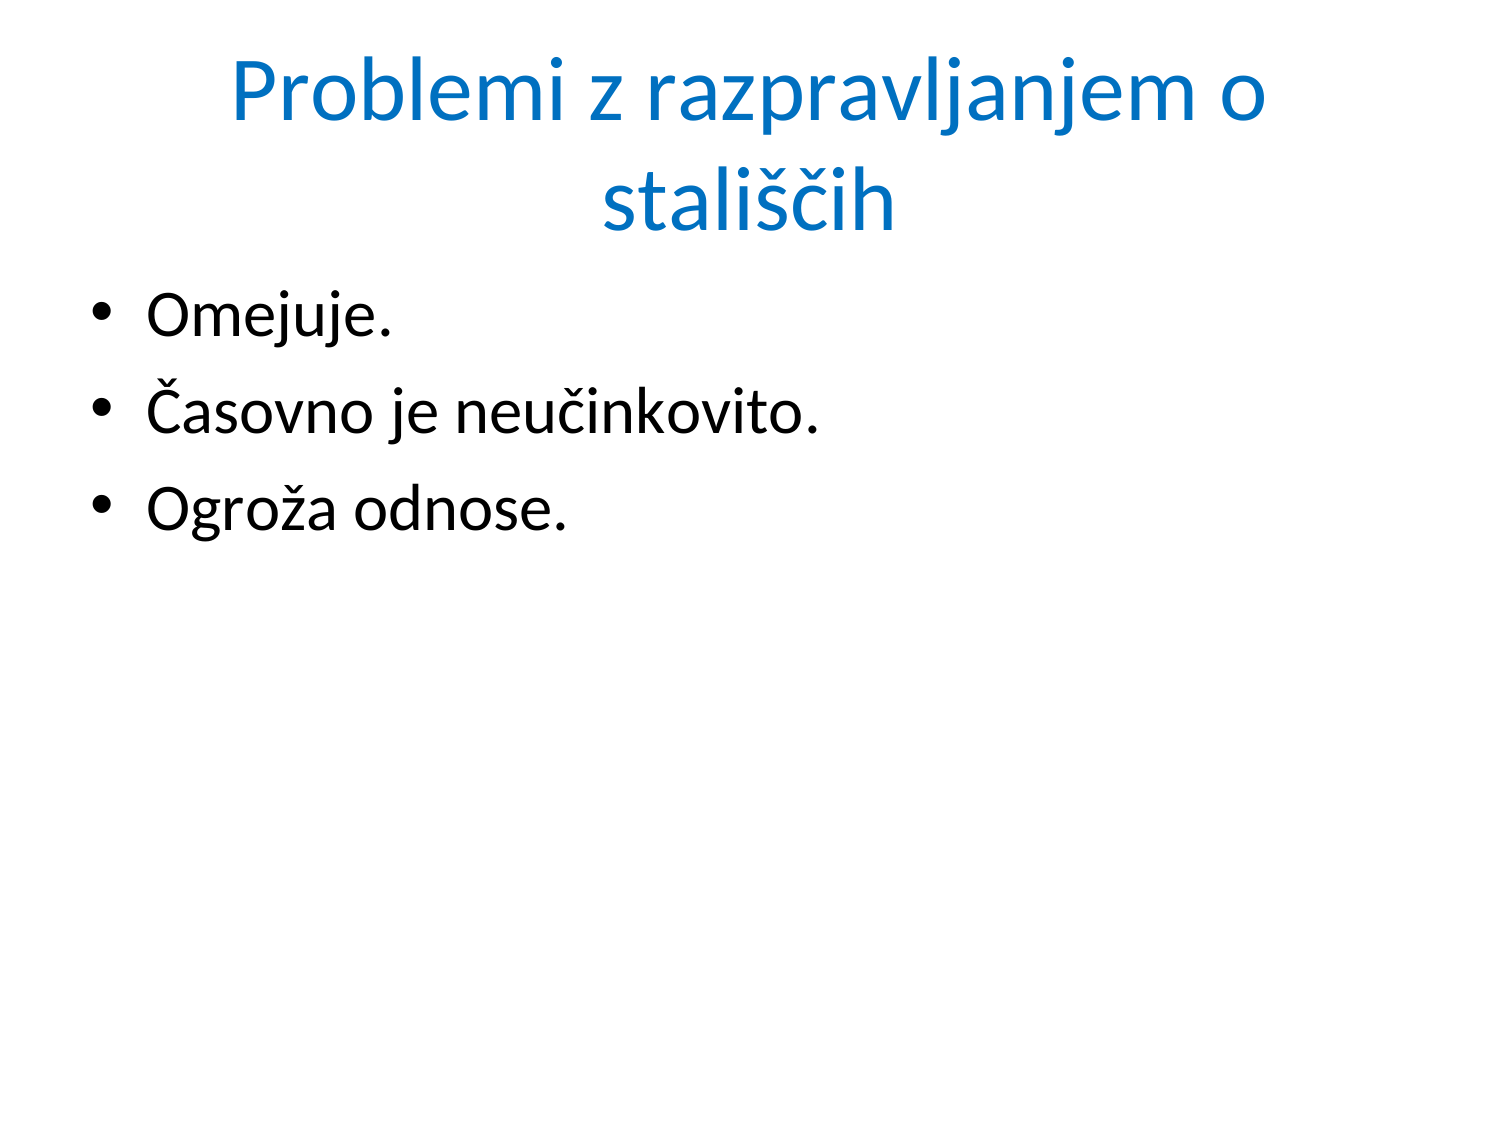

# Problemi z razpravljanjem o stališčih
Omejuje.
Časovno je neučinkovito.
Ogroža odnose.